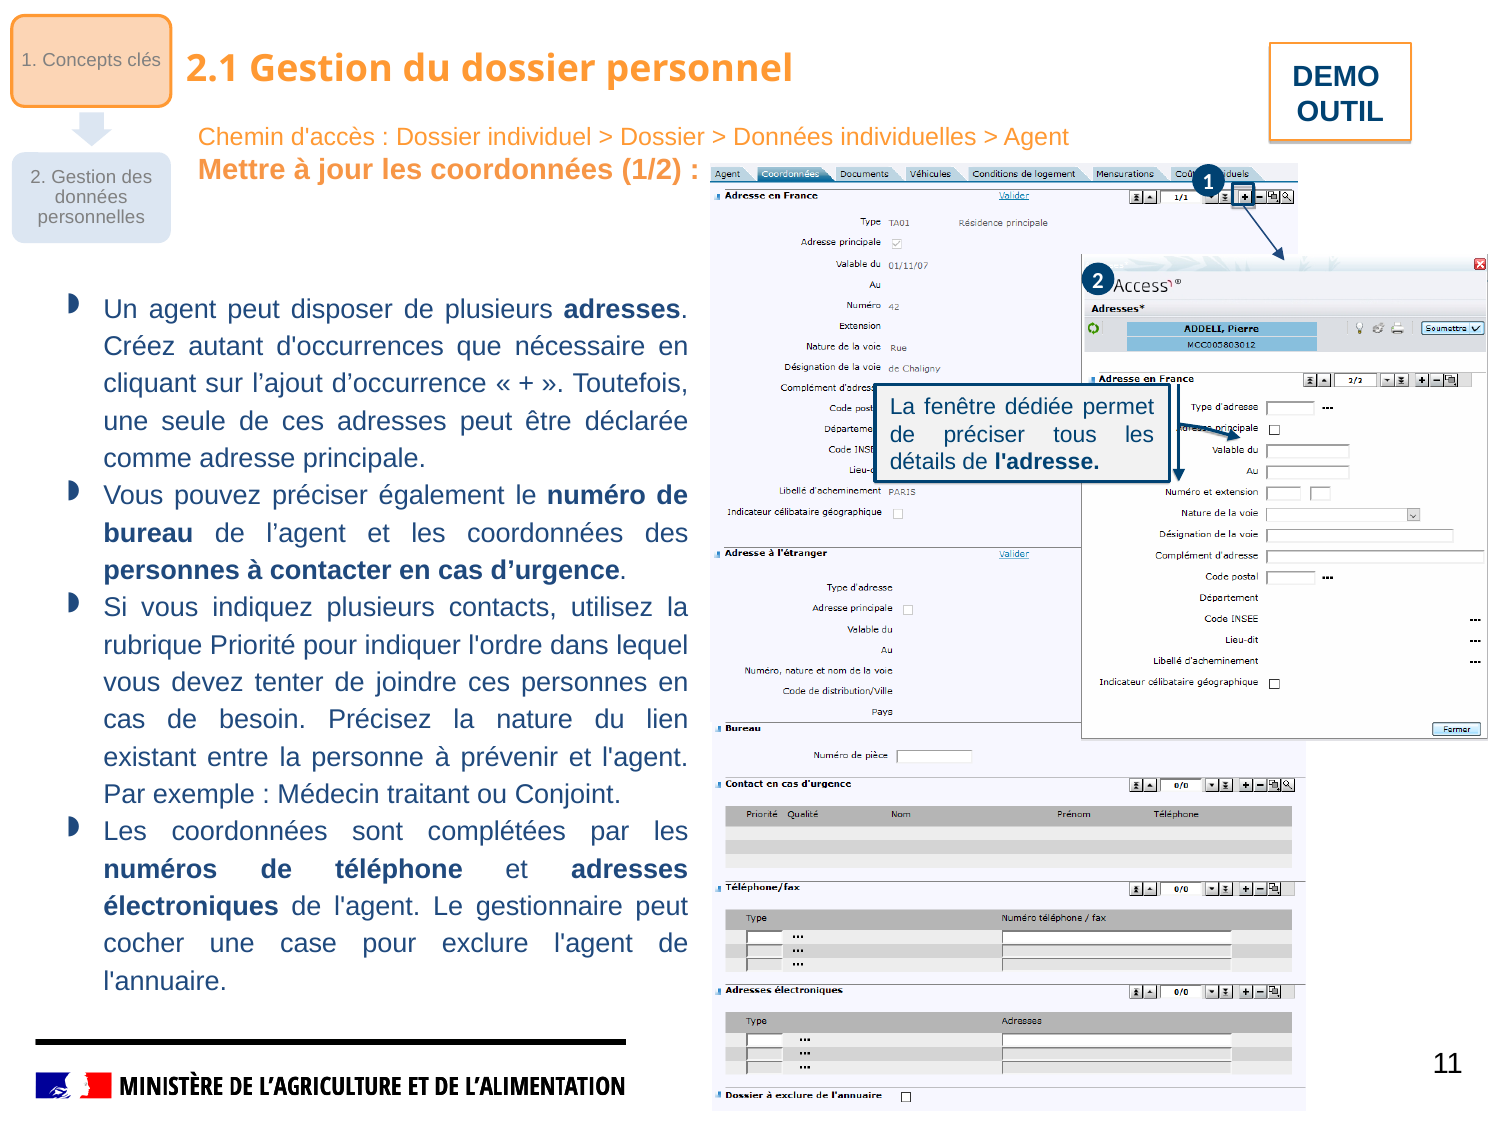

1. Concepts clés
2.1 Gestion du dossier personnel
DEMO
OUTIL
Chemin d'accès : Dossier individuel > Dossier > Données individuelles > Agent
Mettre à jour les coordonnées (1/2) :
2. Gestion des données personnelles
1
2
Un agent peut disposer de plusieurs adresses. Créez autant d'occurrences que nécessaire en cliquant sur l’ajout d’occurrence « + ». Toutefois, une seule de ces adresses peut être déclarée comme adresse principale.
Vous pouvez préciser également le numéro de bureau de l’agent et les coordonnées des personnes à contacter en cas d’urgence.
Si vous indiquez plusieurs contacts, utilisez la rubrique Priorité pour indiquer l'ordre dans lequel vous devez tenter de joindre ces personnes en cas de besoin. Précisez la nature du lien existant entre la personne à prévenir et l'agent. Par exemple : Médecin traitant ou Conjoint.
Les coordonnées sont complétées par les numéros de téléphone et adresses électroniques de l'agent. Le gestionnaire peut cocher une case pour exclure l'agent de l'annuaire.
La fenêtre dédiée permet de préciser tous les détails de l'adresse.